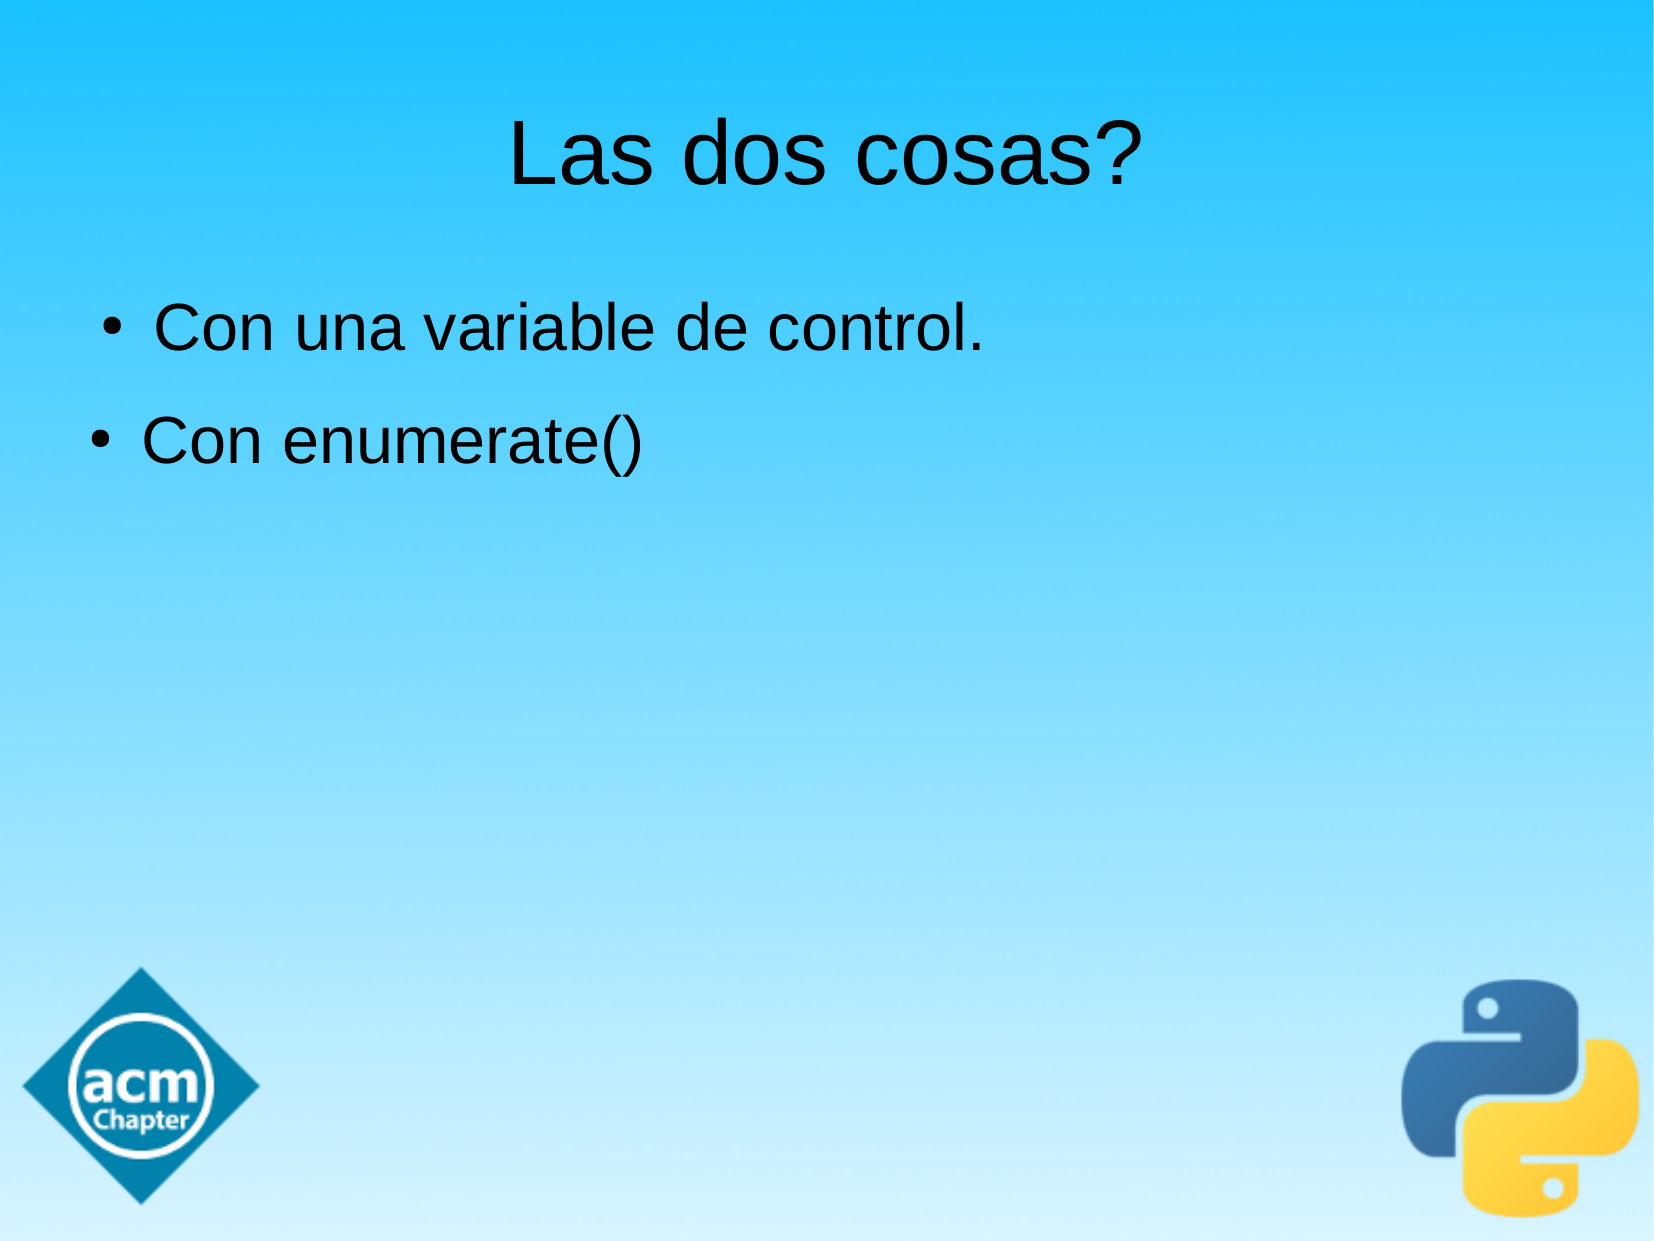

# Las dos cosas?
Con una variable de control.
Con enumerate()